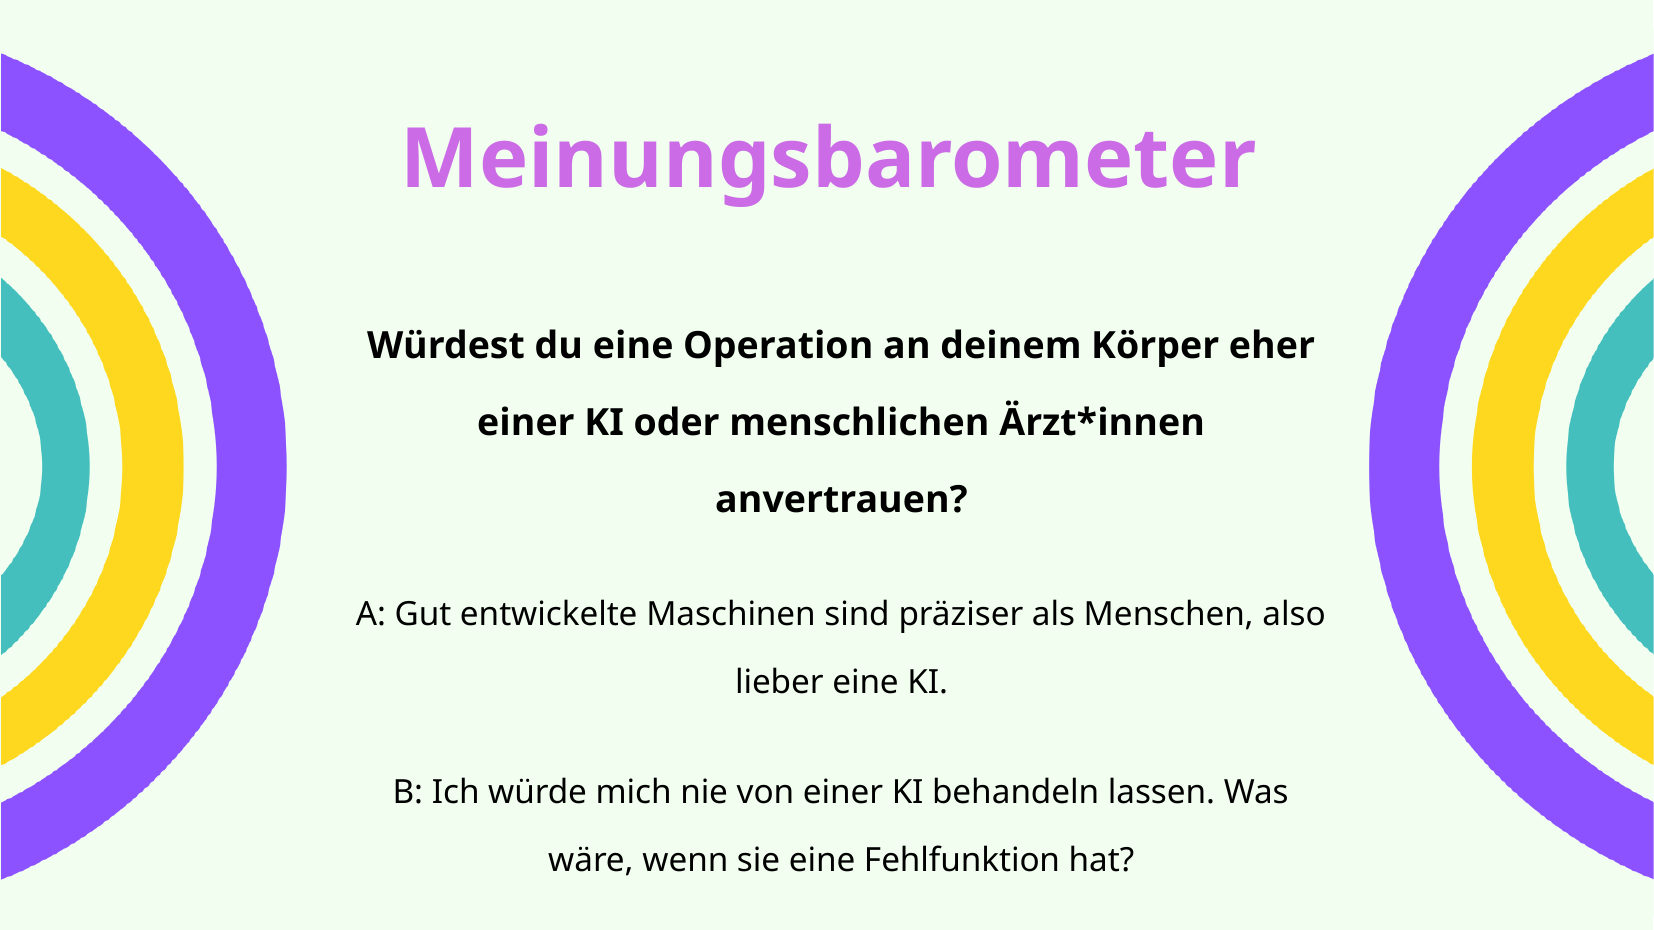

Meinungsbarometer
Würdest du eine Operation an deinem Körper eher einer KI oder menschlichen Ärzt*innen anvertrauen?
A: Gut entwickelte Maschinen sind präziser als Menschen, also lieber eine KI.
B: Ich würde mich nie von einer KI behandeln lassen. Was wäre, wenn sie eine Fehlfunktion hat?